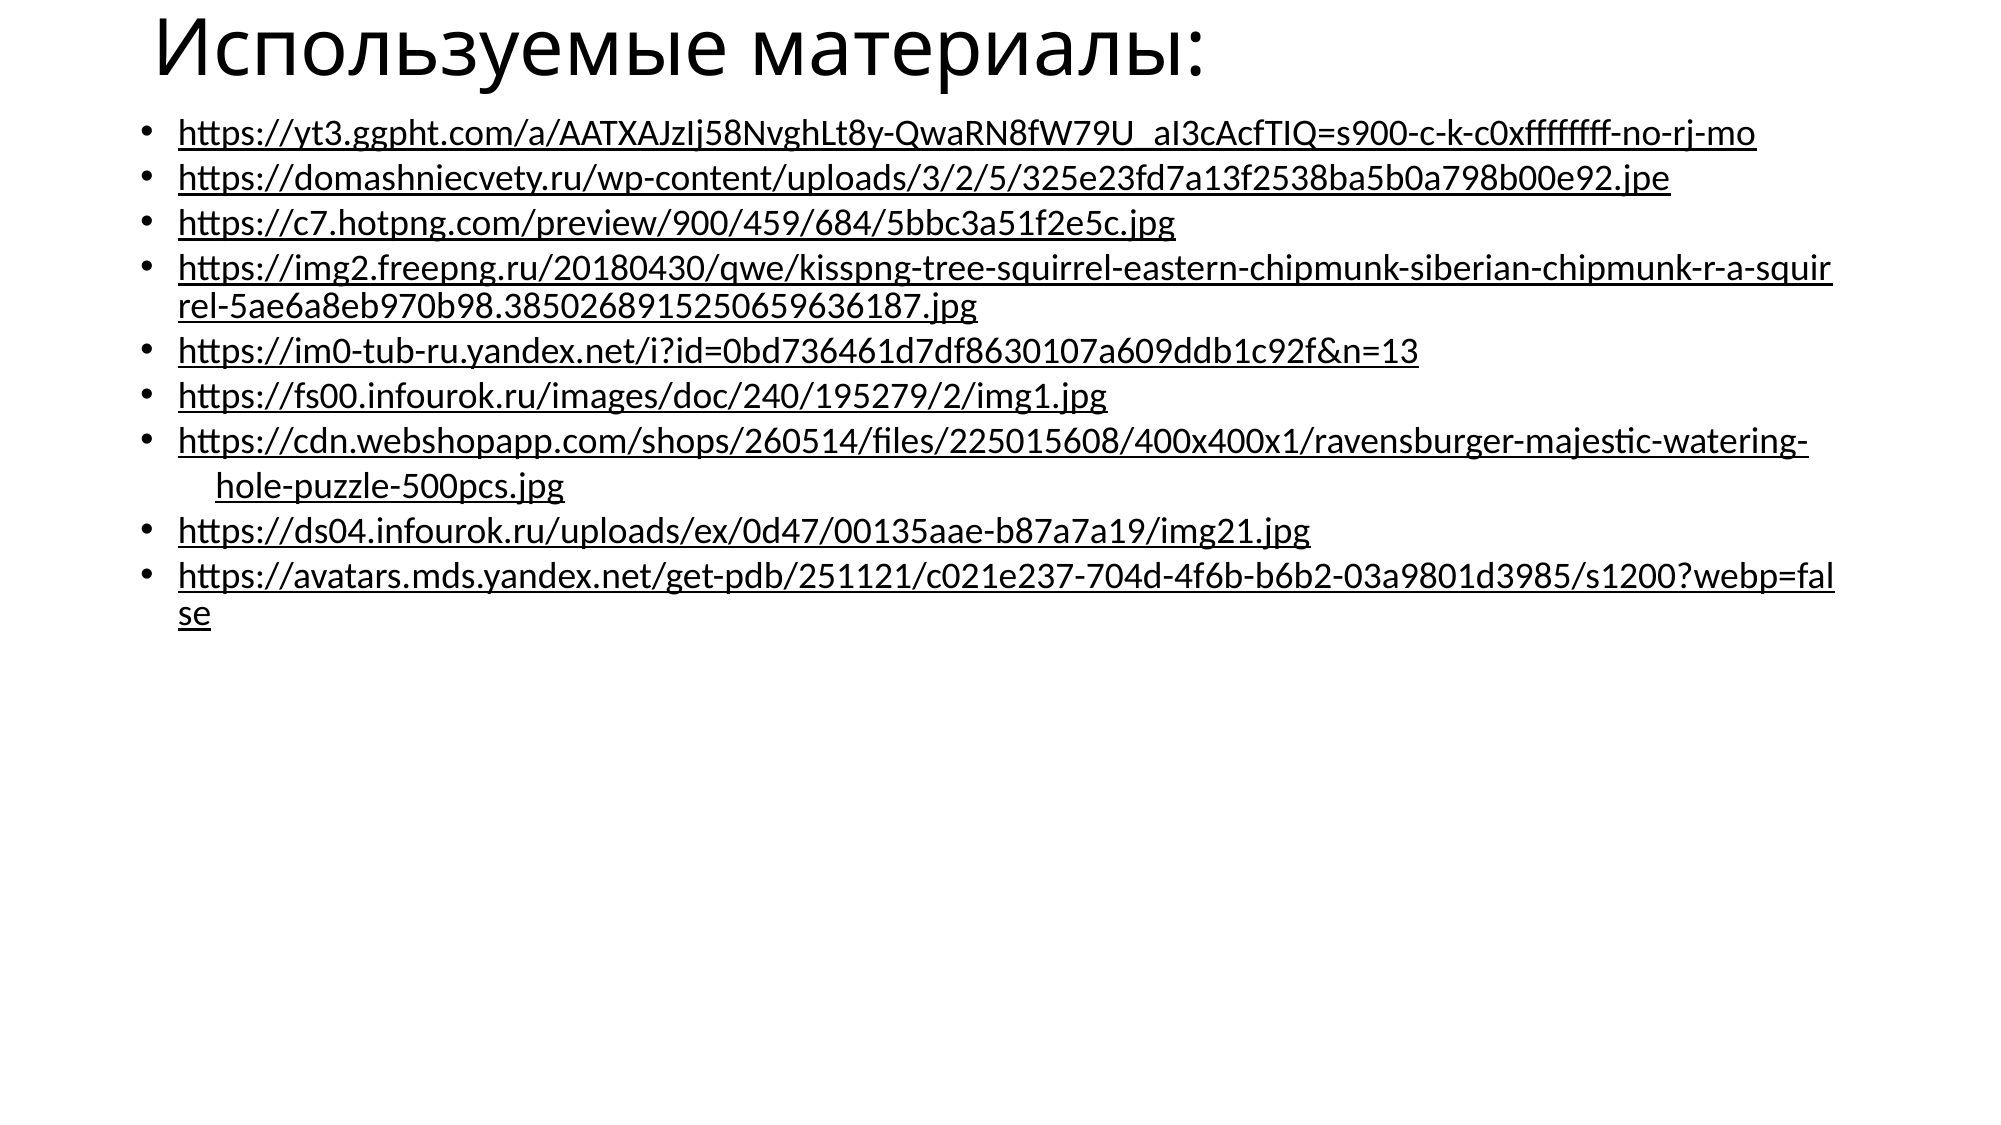

# Используемые материалы:
https://yt3.ggpht.com/a/AATXAJzIj58NvghLt8y-QwaRN8fW79U_aI3cAcfTIQ=s900-c-k-c0xffffffff-no-rj-mo
https://domashniecvety.ru/wp-content/uploads/3/2/5/325e23fd7a13f2538ba5b0a798b00e92.jpe
https://c7.hotpng.com/preview/900/459/684/5bbc3a51f2e5c.jpg
https://img2.freepng.ru/20180430/qwe/kisspng-tree-squirrel-eastern-chipmunk-siberian-chipmunk-r-a-squirrel-5ae6a8eb970b98.3850268915250659636187.jpg
https://im0-tub-ru.yandex.net/i?id=0bd736461d7df8630107a609ddb1c92f&n=13
https://fs00.infourok.ru/images/doc/240/195279/2/img1.jpg
https://cdn.webshopapp.com/shops/260514/files/225015608/400x400x1/ravensburger-majestic-watering-hole-puzzle-500pcs.jpg
https://ds04.infourok.ru/uploads/ex/0d47/00135aae-b87a7a19/img21.jpg
https://avatars.mds.yandex.net/get-pdb/251121/c021e237-704d-4f6b-b6b2-03a9801d3985/s1200?webp=false